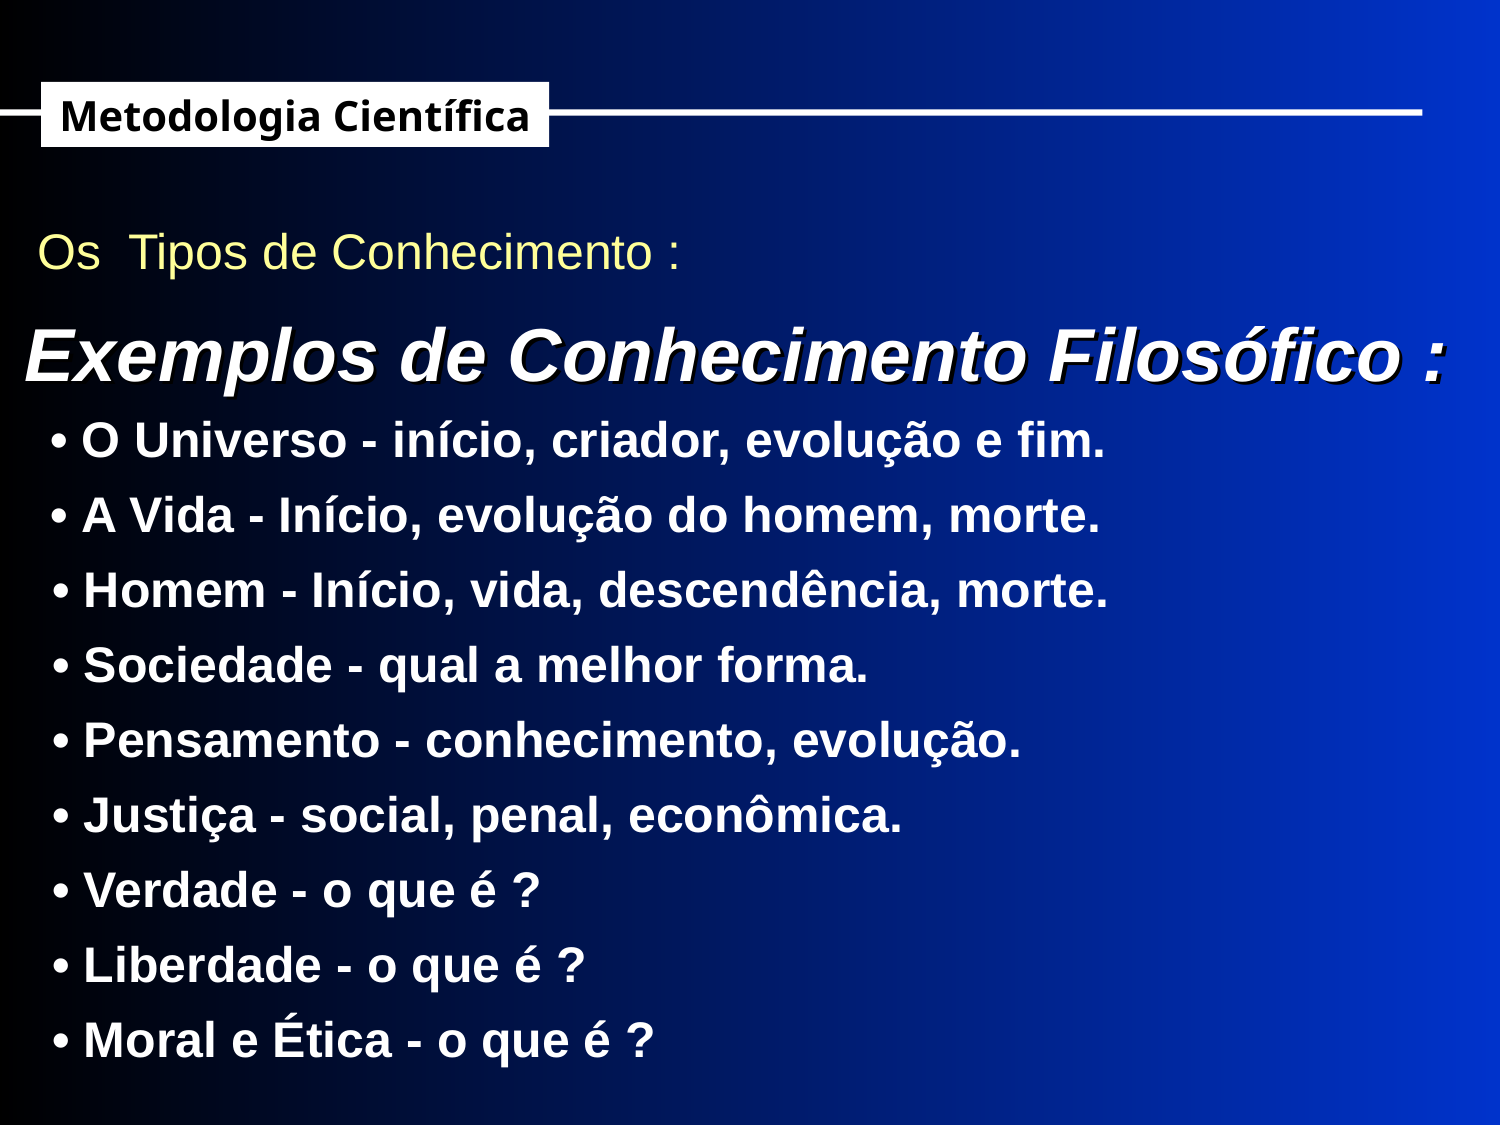

Metodologia Científica
Os Tipos de Conhecimento :
Exemplos de Conhecimento Filosófico :
• O Universo - início, criador, evolução e fim.
• A Vida - Início, evolução do homem, morte.
• Homem - Início, vida, descendência, morte.
• Sociedade - qual a melhor forma.
• Pensamento - conhecimento, evolução.
• Justiça - social, penal, econômica.
• Verdade - o que é ?
• Liberdade - o que é ?
• Moral e Ética - o que é ?